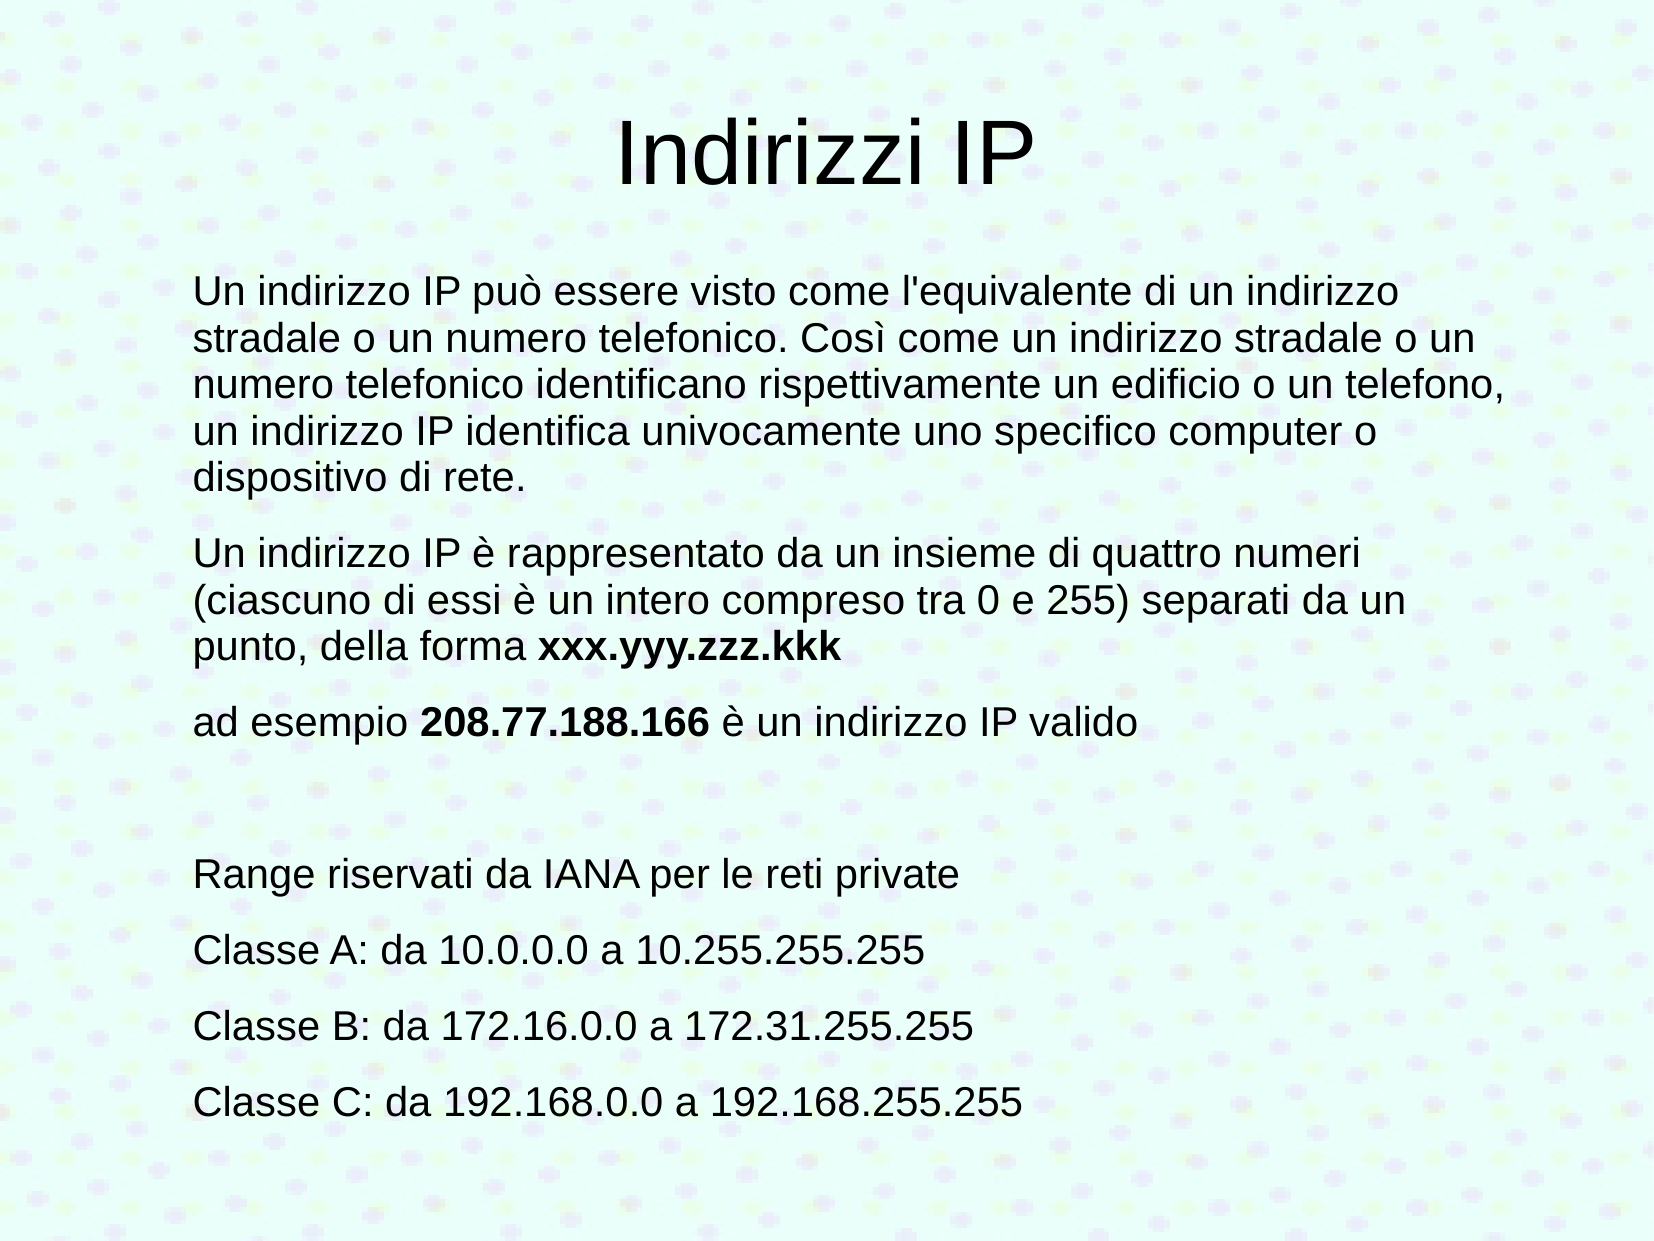

# Indirizzi IP
Un indirizzo IP può essere visto come l'equivalente di un indirizzo stradale o un numero telefonico. Così come un indirizzo stradale o un numero telefonico identificano rispettivamente un edificio o un telefono, un indirizzo IP identifica univocamente uno specifico computer o dispositivo di rete.
Un indirizzo IP è rappresentato da un insieme di quattro numeri (ciascuno di essi è un intero compreso tra 0 e 255) separati da un punto, della forma xxx.yyy.zzz.kkk
ad esempio 208.77.188.166 è un indirizzo IP valido
Range riservati da IANA per le reti private
Classe A: da 10.0.0.0 a 10.255.255.255
Classe B: da 172.16.0.0 a 172.31.255.255
Classe C: da 192.168.0.0 a 192.168.255.255